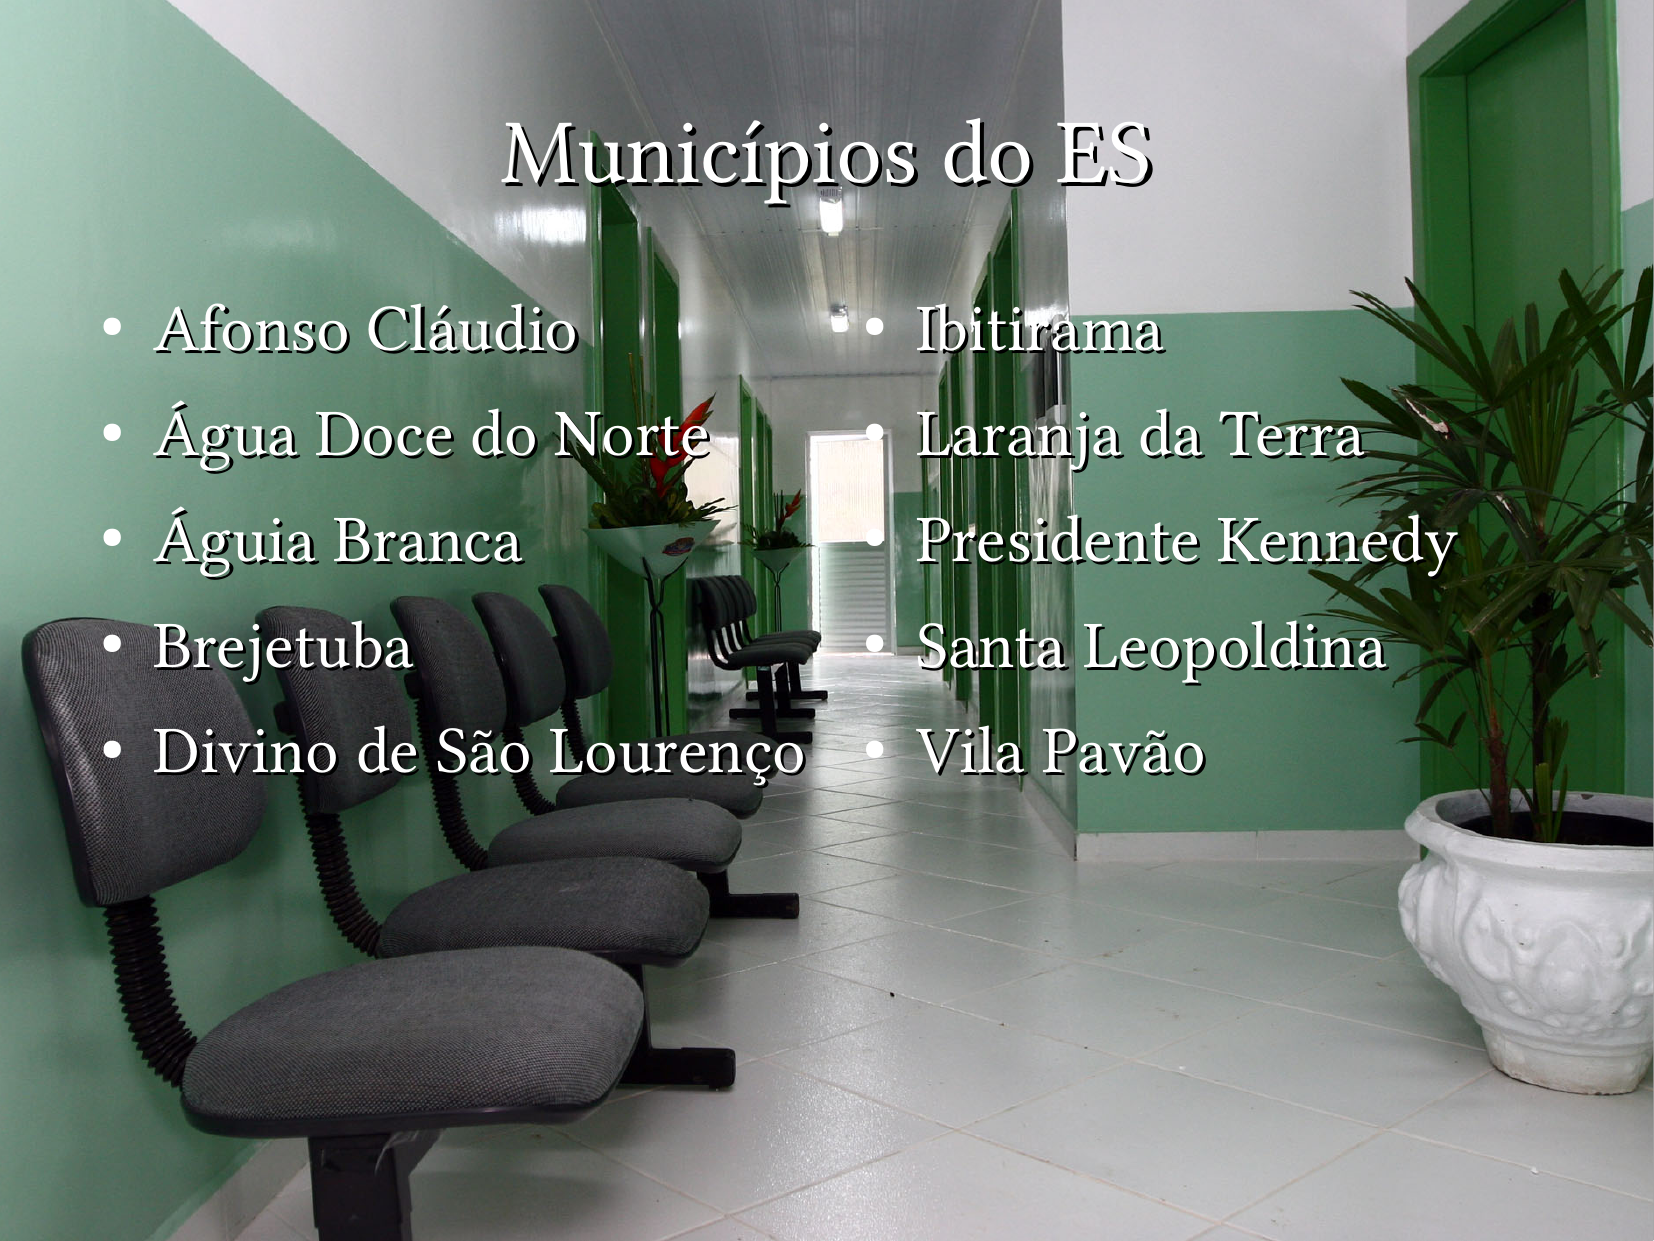

# Municípios do ES
Afonso Cláudio
Água Doce do Norte
Águia Branca
Brejetuba
Divino de São Lourenço
Ibitirama
Laranja da Terra
Presidente Kennedy
Santa Leopoldina
Vila Pavão